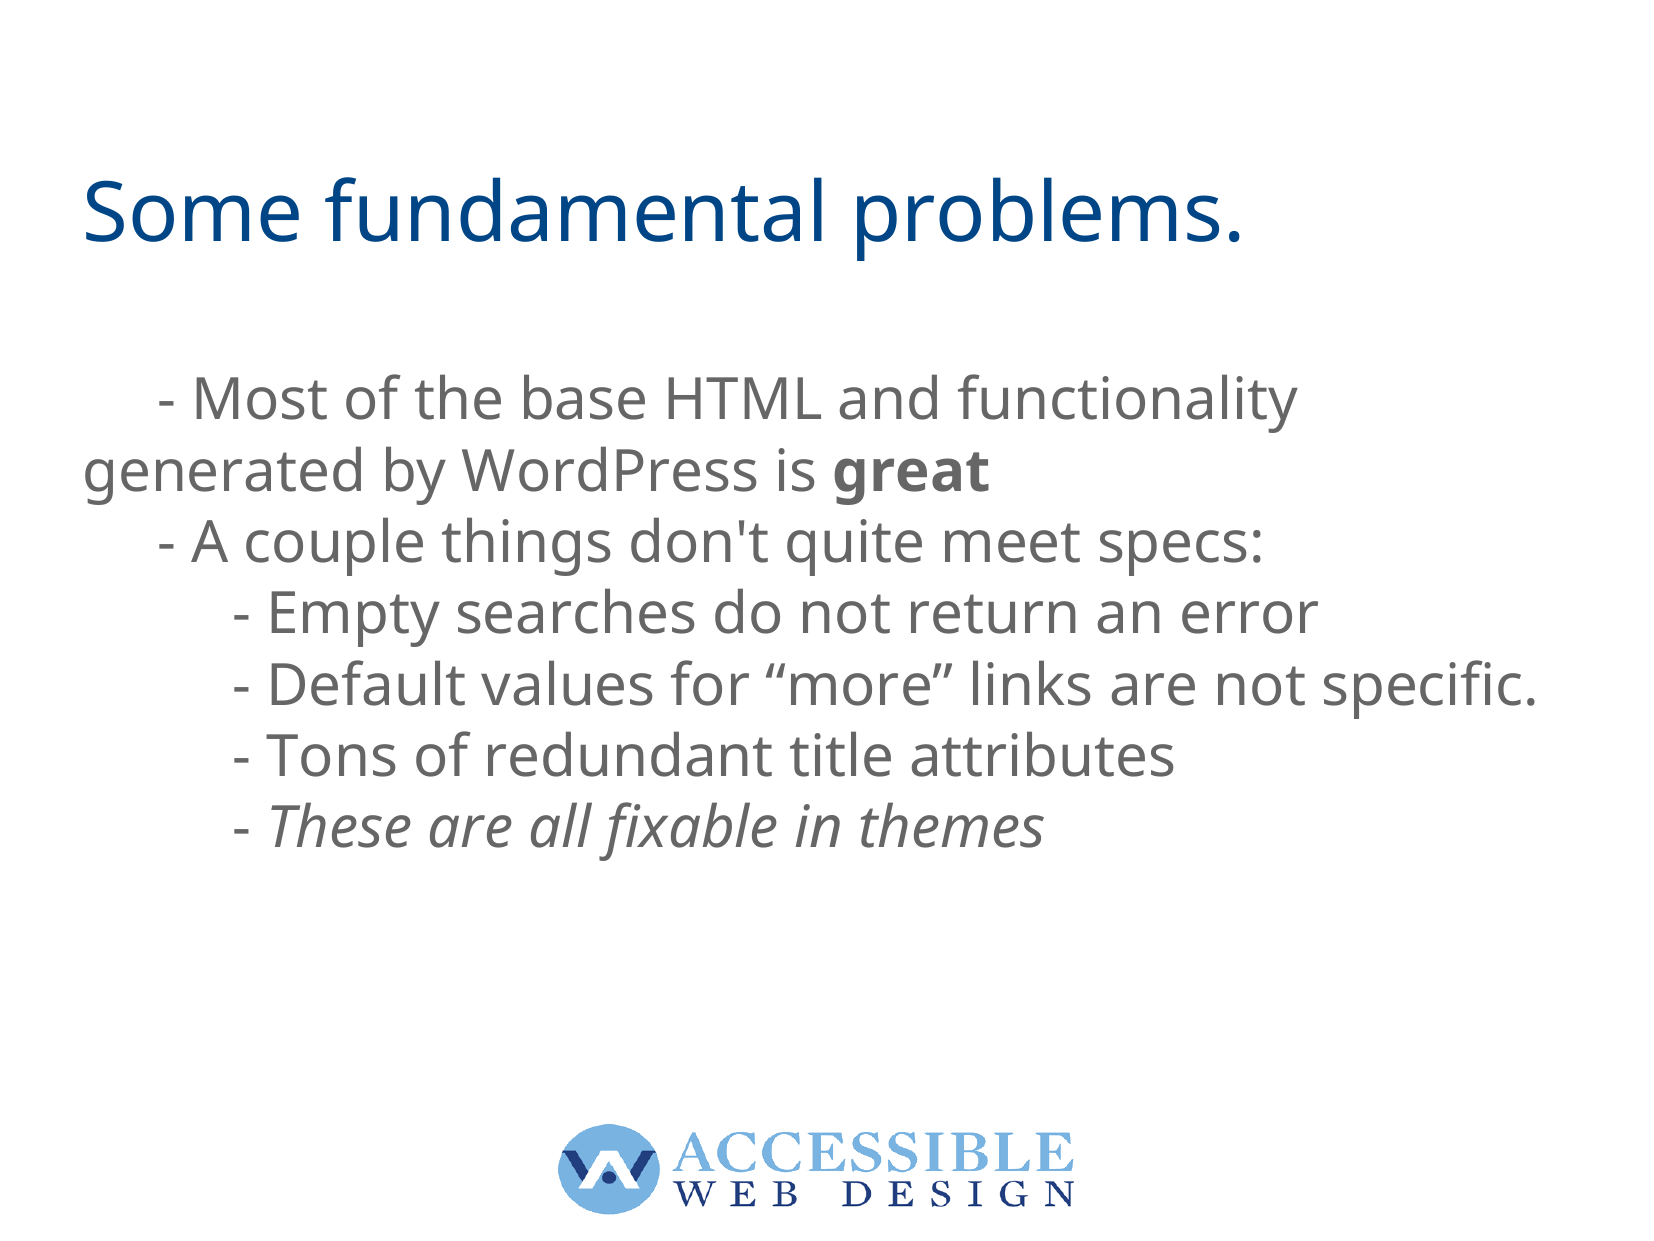

Some fundamental problems.
	- Most of the base HTML and functionality generated by WordPress is great
	- A couple things don't quite meet specs:
		- Empty searches do not return an error
		- Default values for “more” links are not specific.
 		- Tons of redundant title attributes
		- These are all fixable in themes